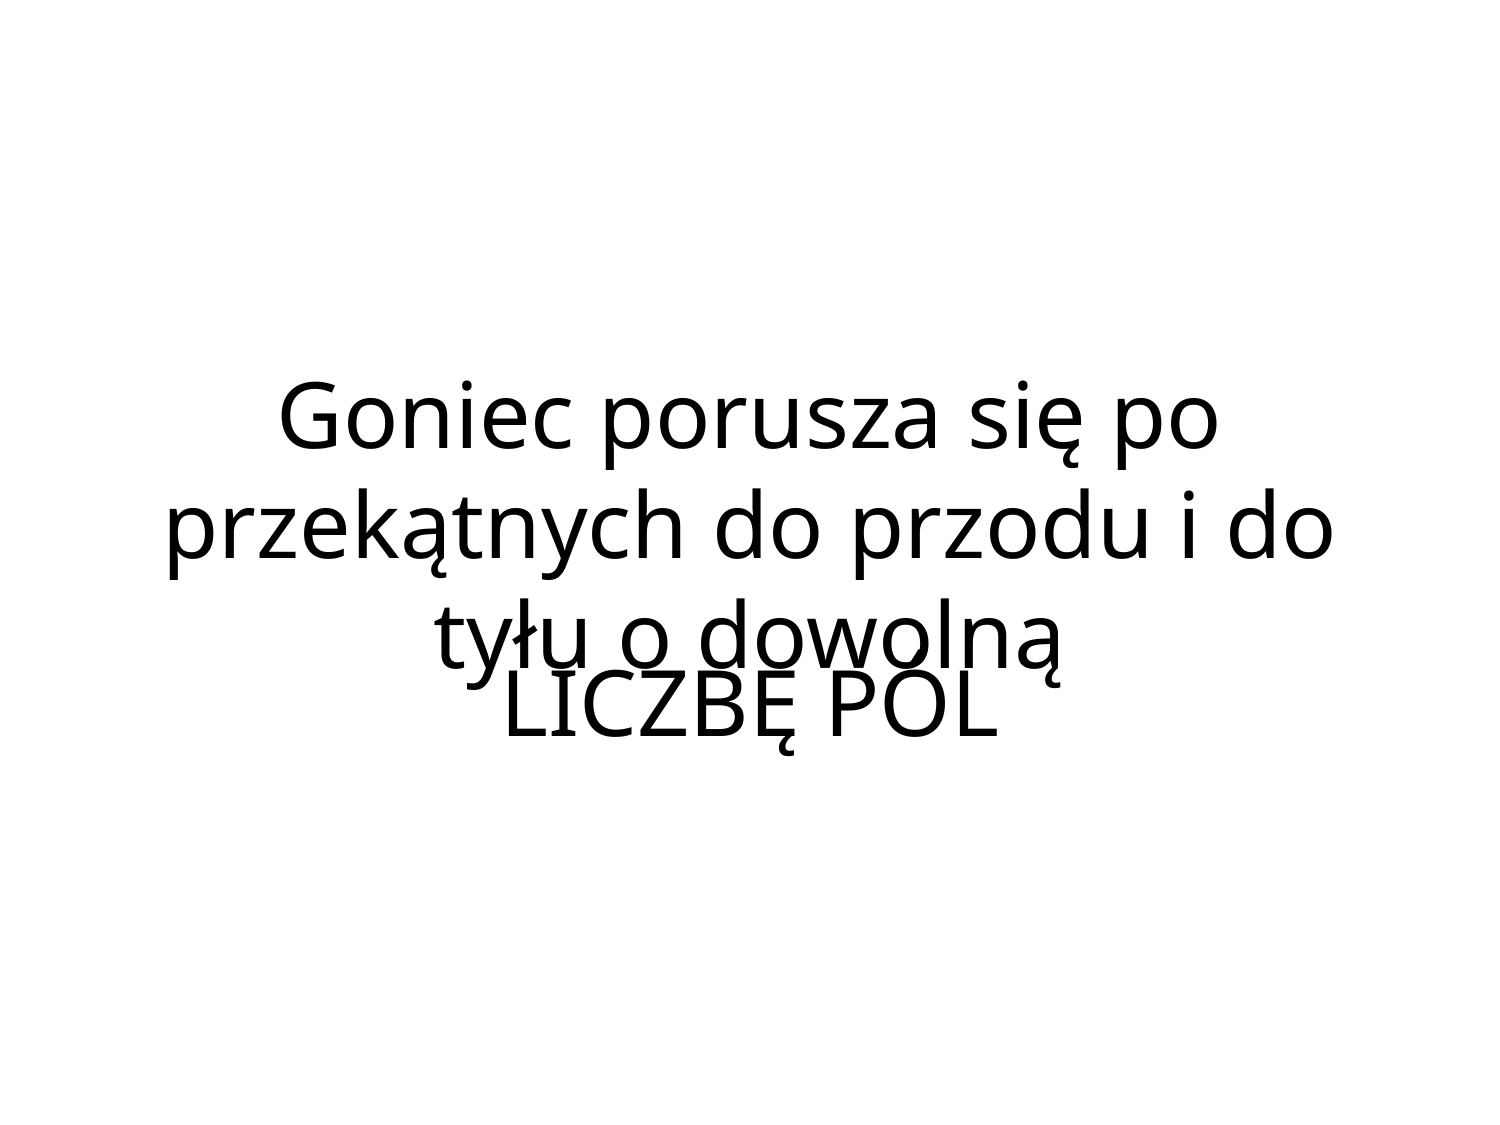

# Goniec porusza się po przekątnych do przodu i do tyłu o dowolną
LICZBĘ PÓL